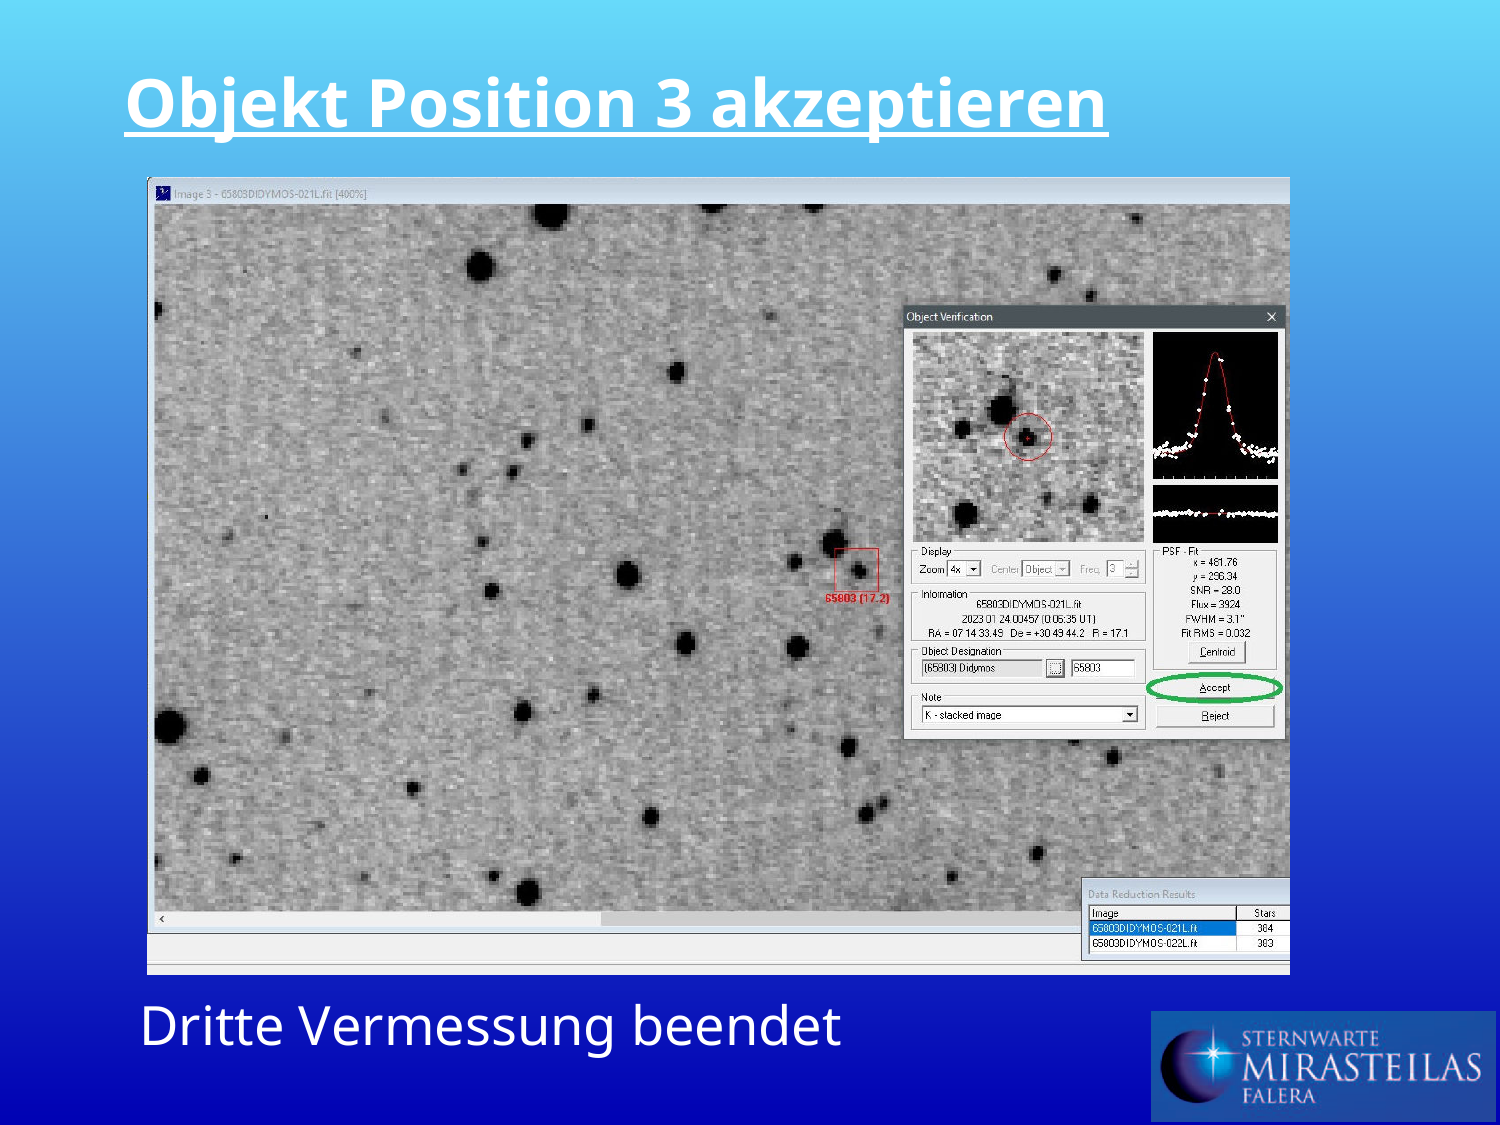

Objekt Position 3 akzeptieren
 Dritte Vermessung beendet